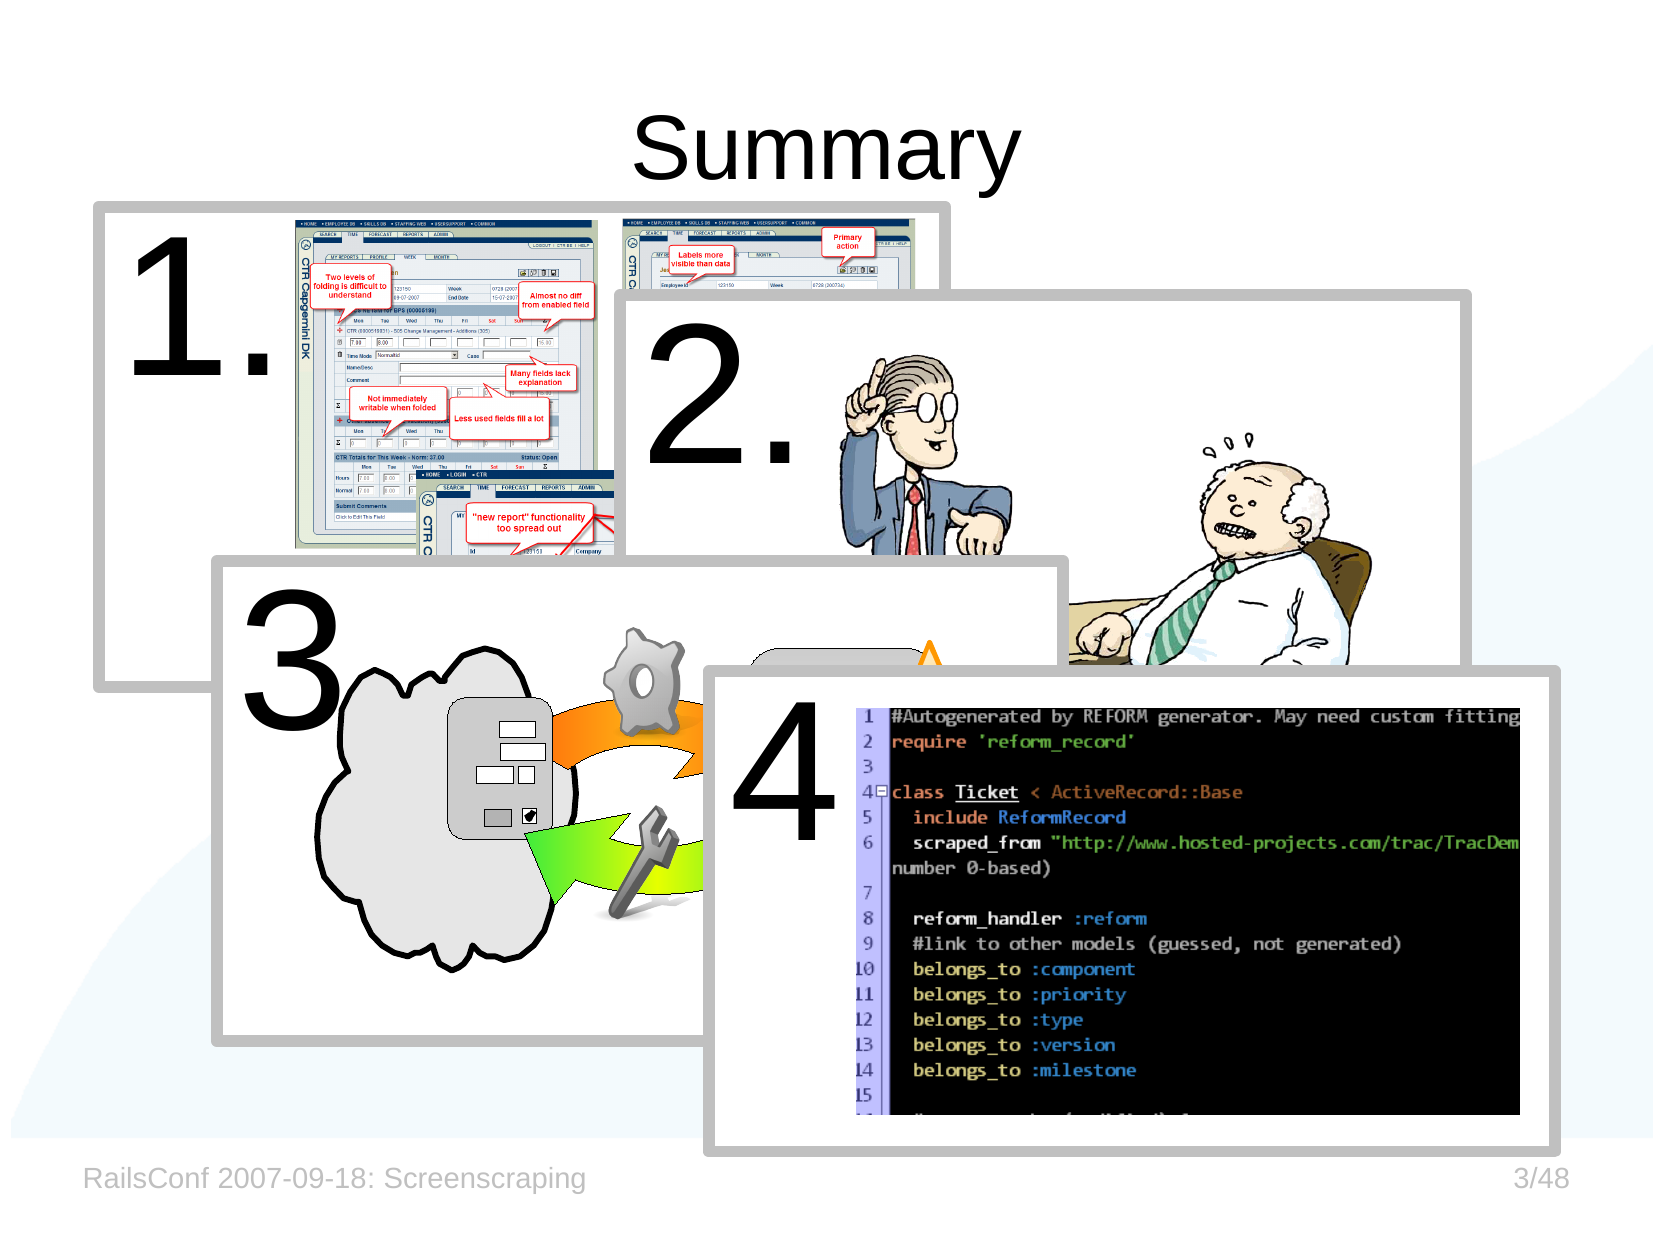

# Summary
1.
2.
3.
4.
2007-09-18
3